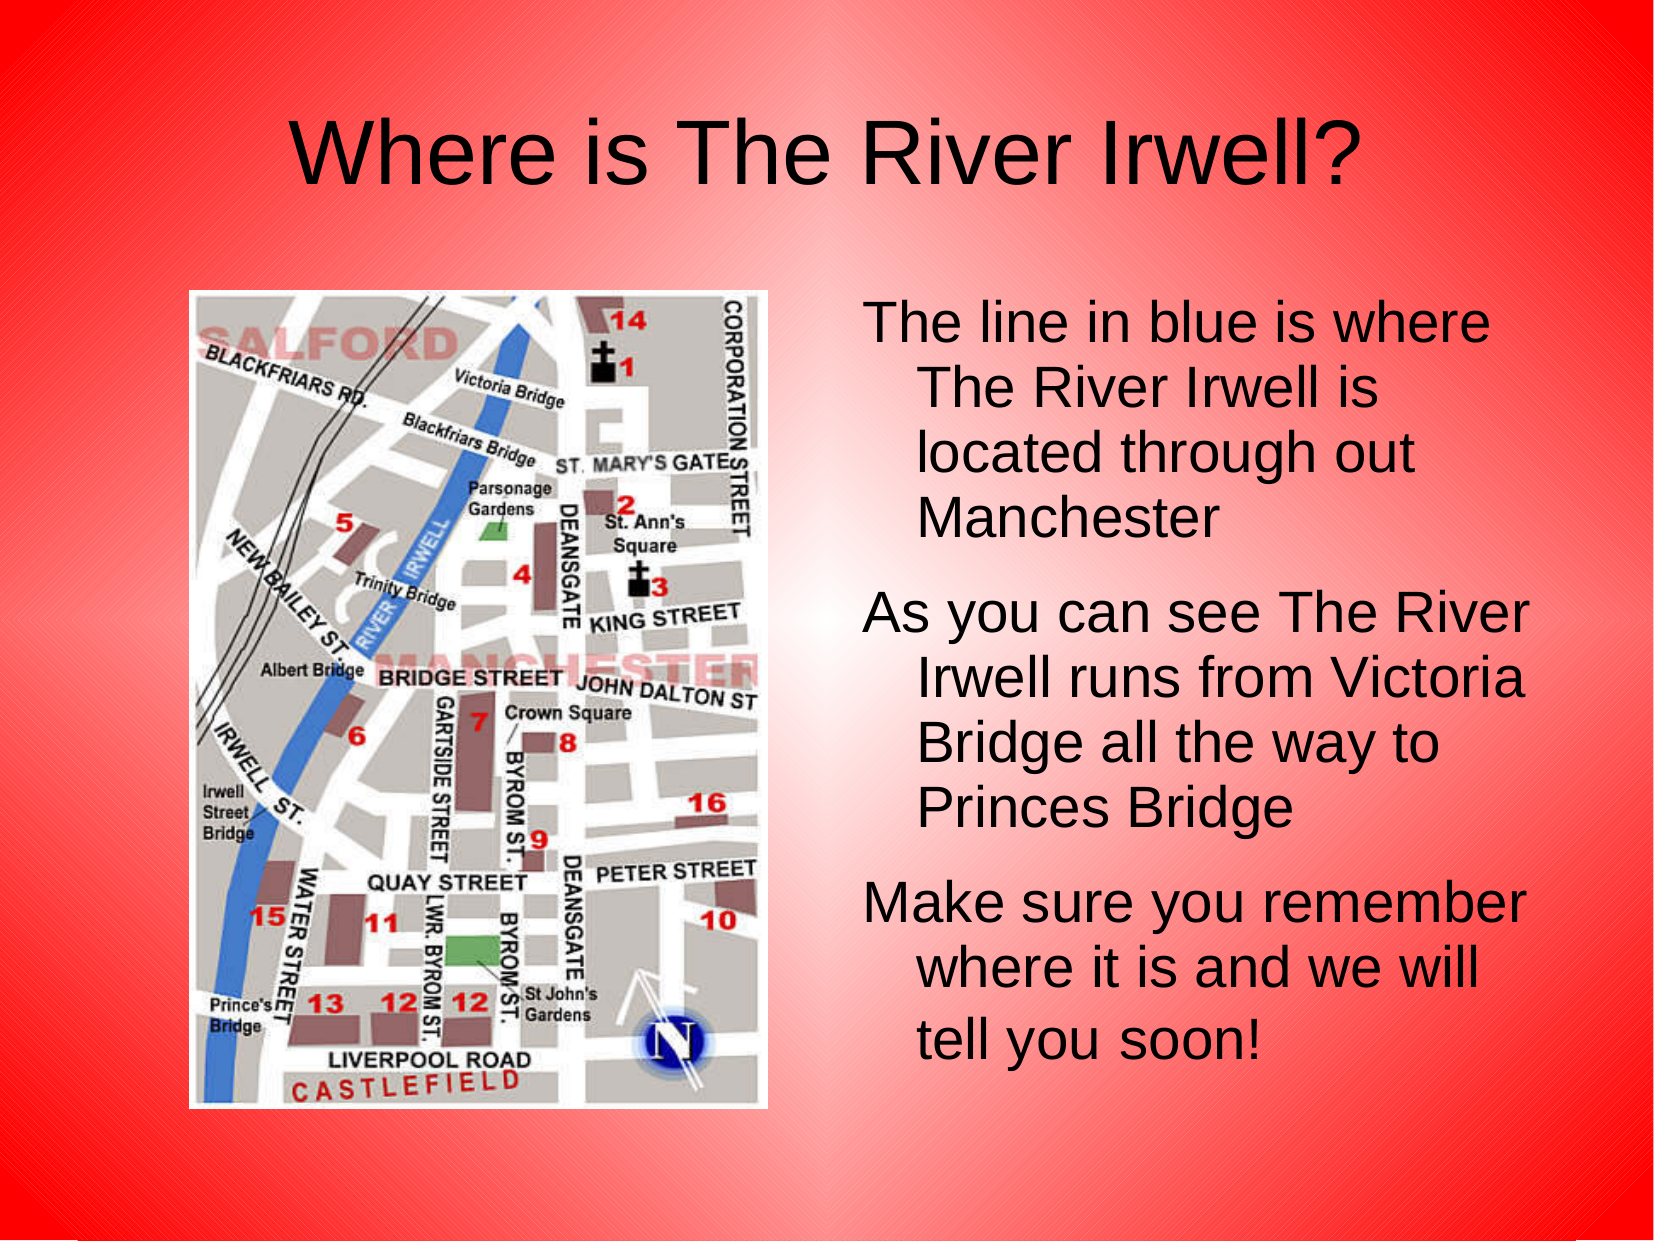

# Where is The River Irwell?
The line in blue is where The River Irwell is located through out Manchester
As you can see The River Irwell runs from Victoria Bridge all the way to Princes Bridge
Make sure you remember where it is and we will tell you soon!